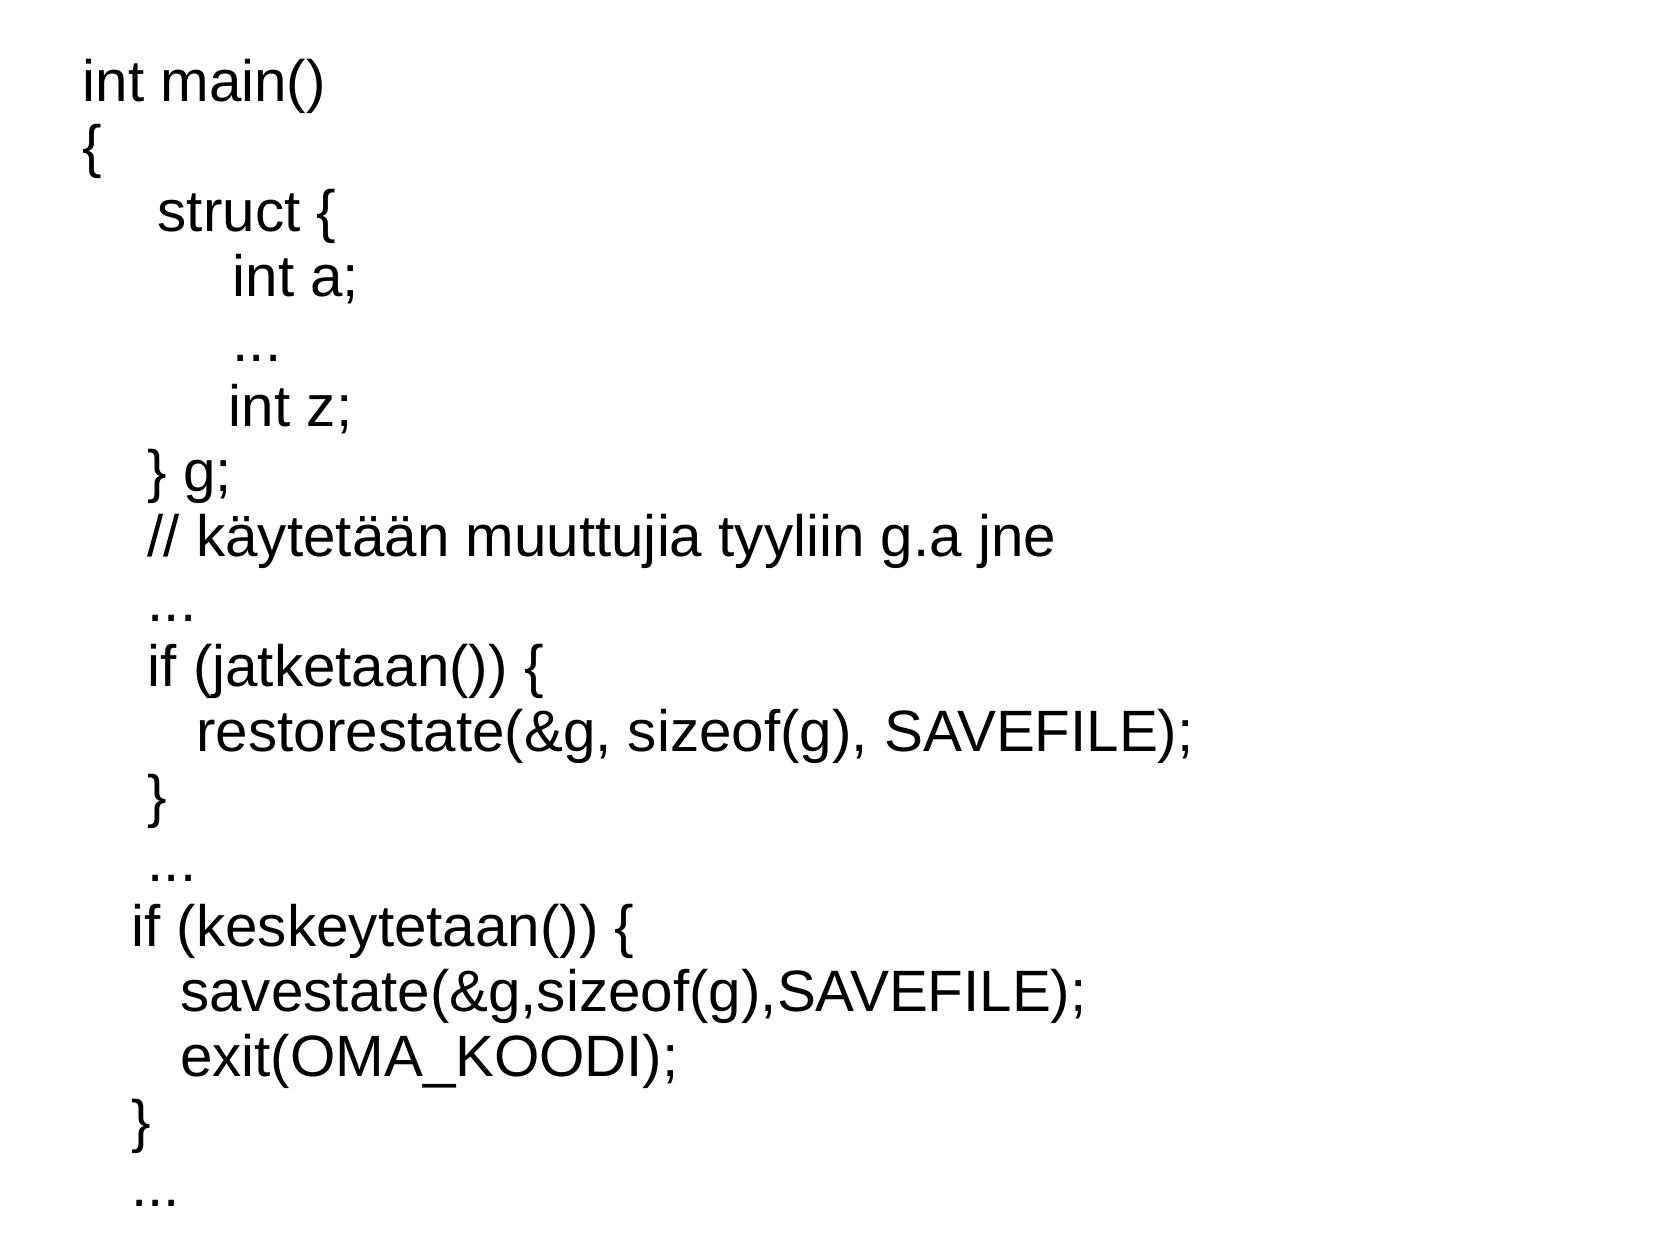

int main()
{
	struct {
		int a;
		...
 int z;
 } g;
 // käytetään muuttujia tyyliin g.a jne
 ...
 if (jatketaan()) {
 restorestate(&g, sizeof(g), SAVEFILE);
 }
 ...
 if (keskeytetaan()) {
 savestate(&g,sizeof(g),SAVEFILE);
 exit(OMA_KOODI);
 }
 ...